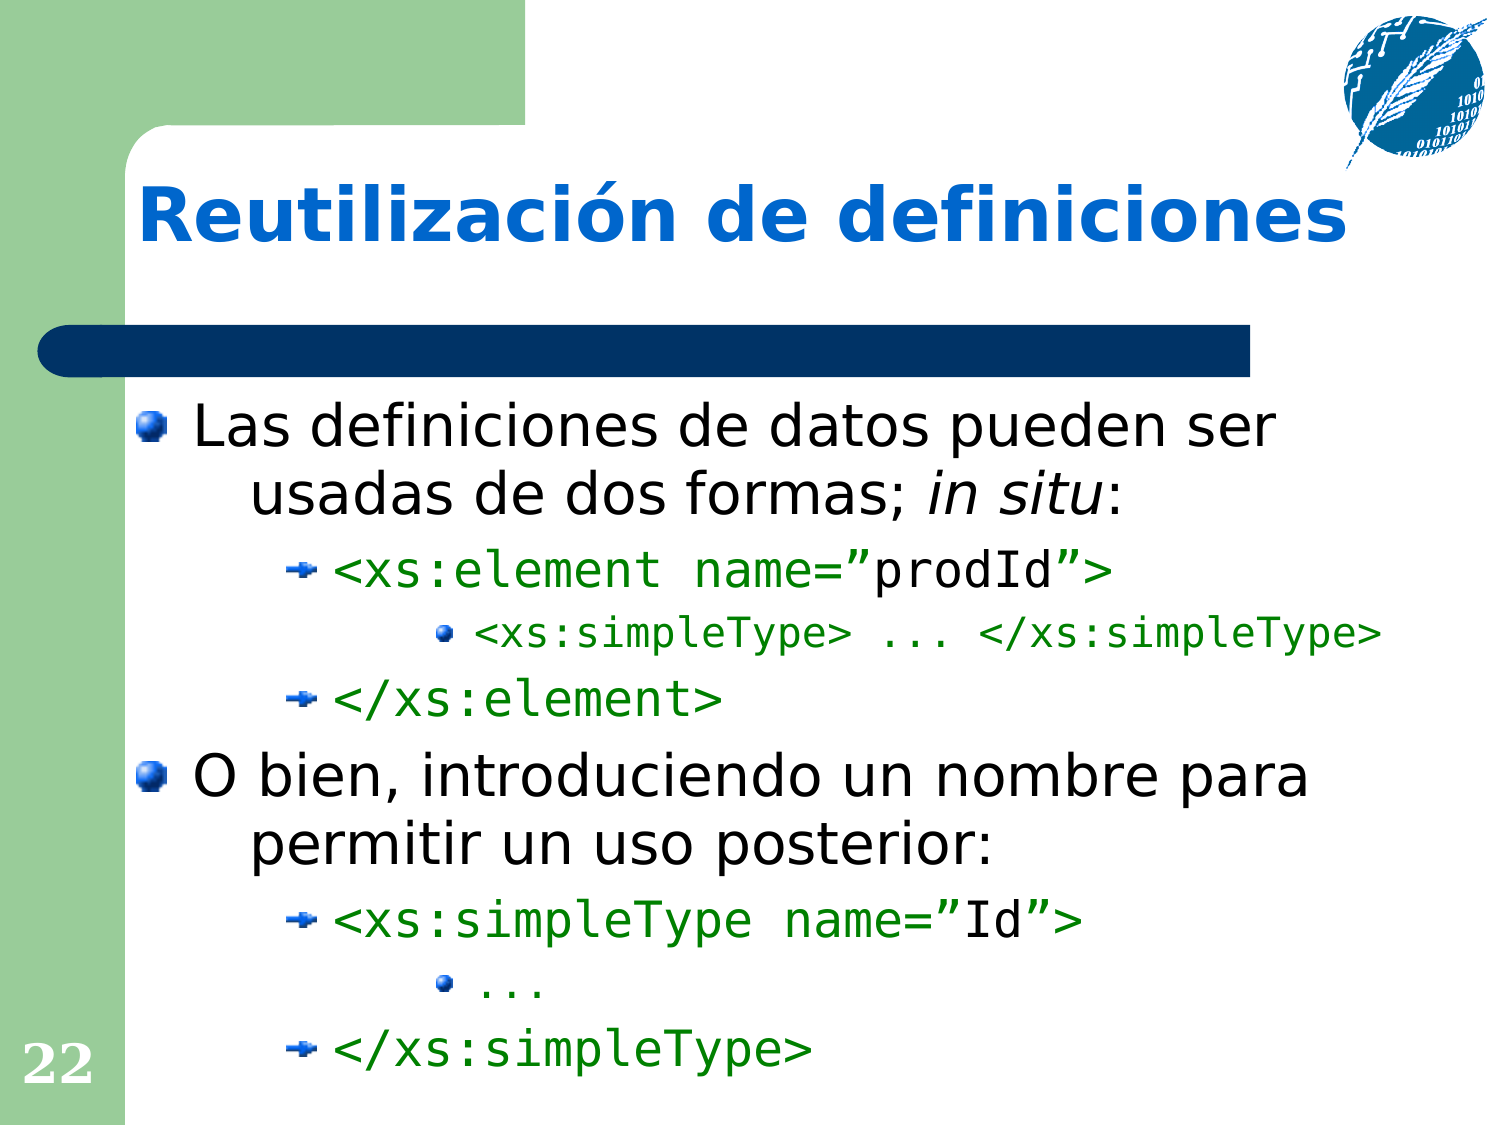

# Reutilización de definiciones
Las definiciones de datos pueden ser usadas de dos formas; in situ:
<xs:element name=”prodId”>
<xs:simpleType> ... </xs:simpleType>
</xs:element>
O bien, introduciendo un nombre para permitir un uso posterior:
<xs:simpleType name=”Id”>
...
</xs:simpleType>
22